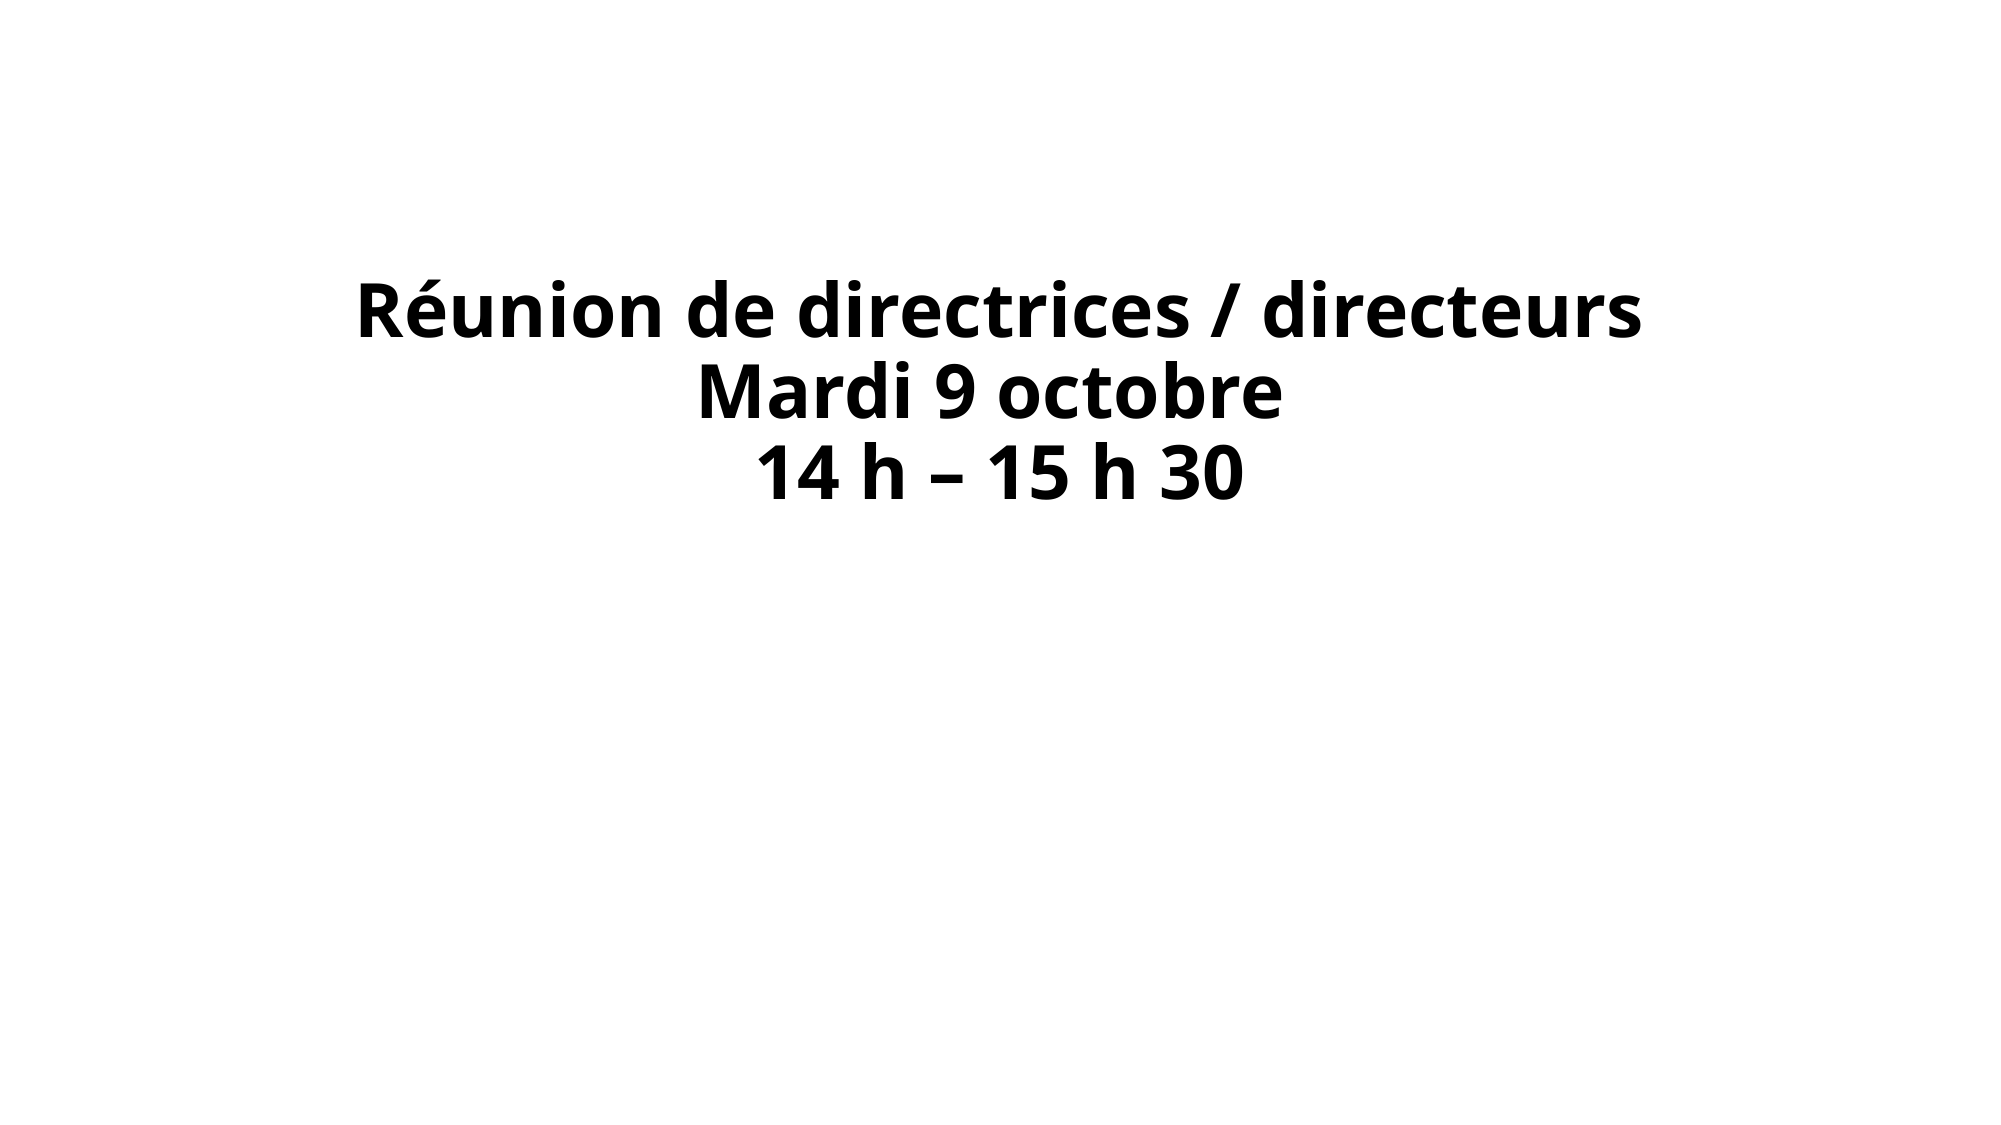

# Réunion de directrices / directeurs Mardi 9 octobre 14 h – 15 h 30